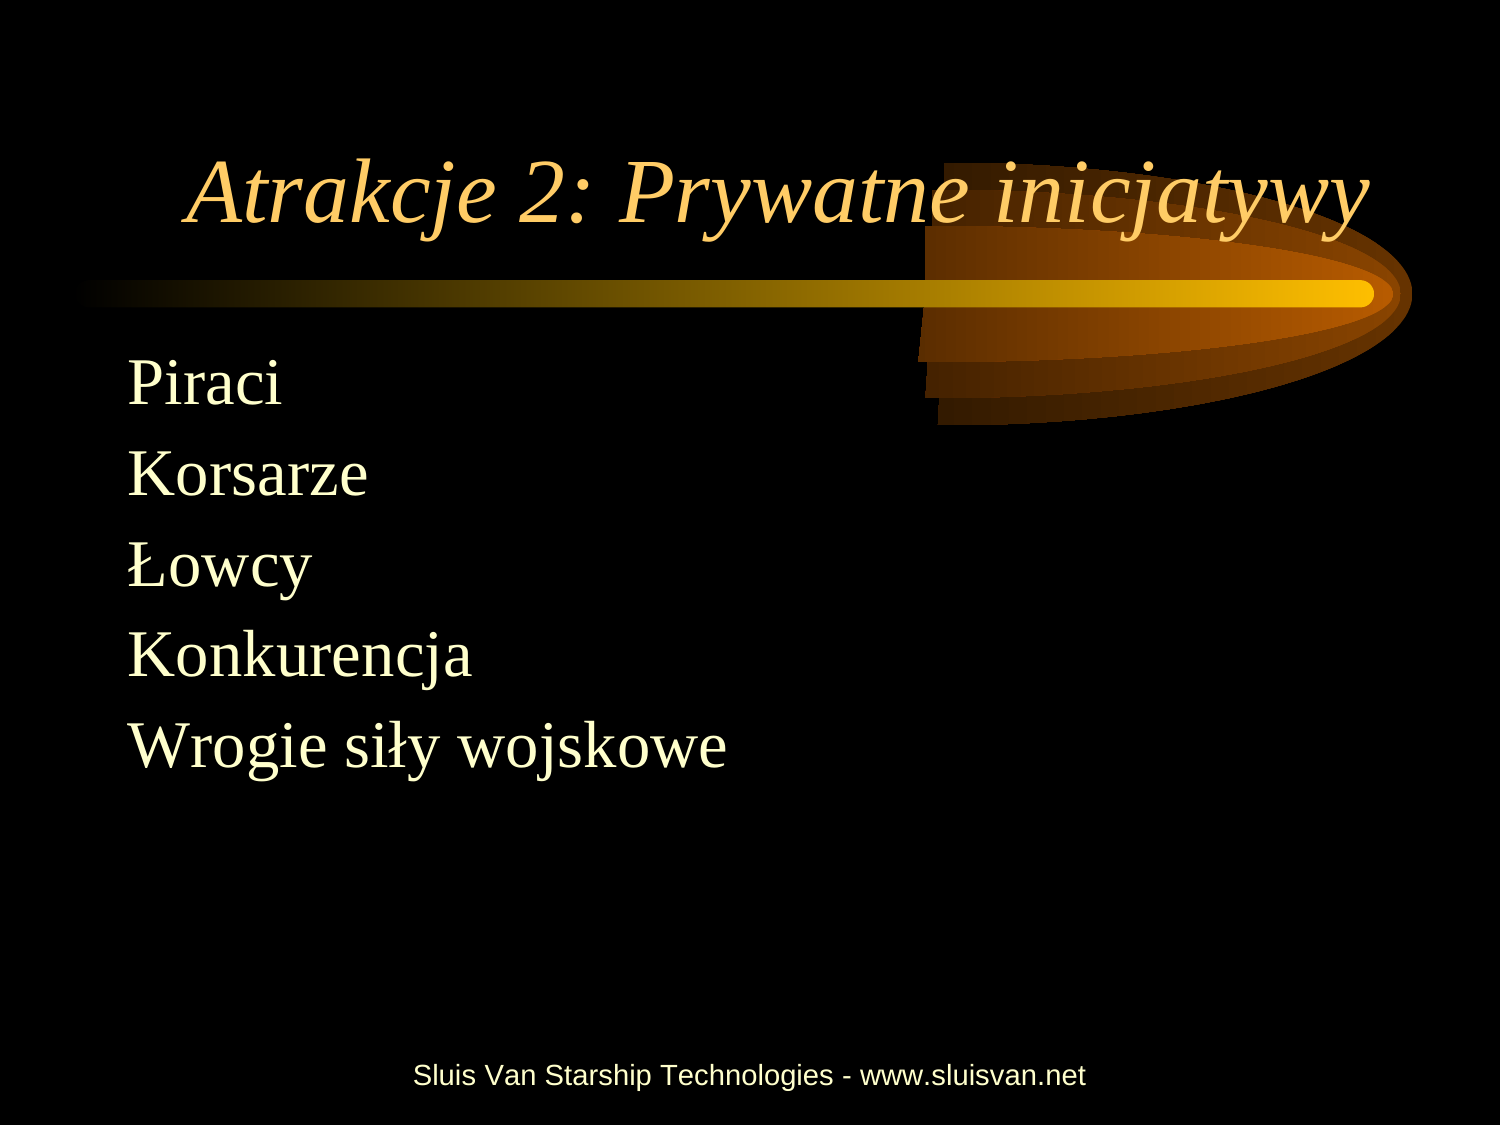

# Atrakcje 2: Prywatne inicjatywy
Piraci
Korsarze
Łowcy
Konkurencja
Wrogie siły wojskowe
Sluis Van Starship Technologies - www.sluisvan.net